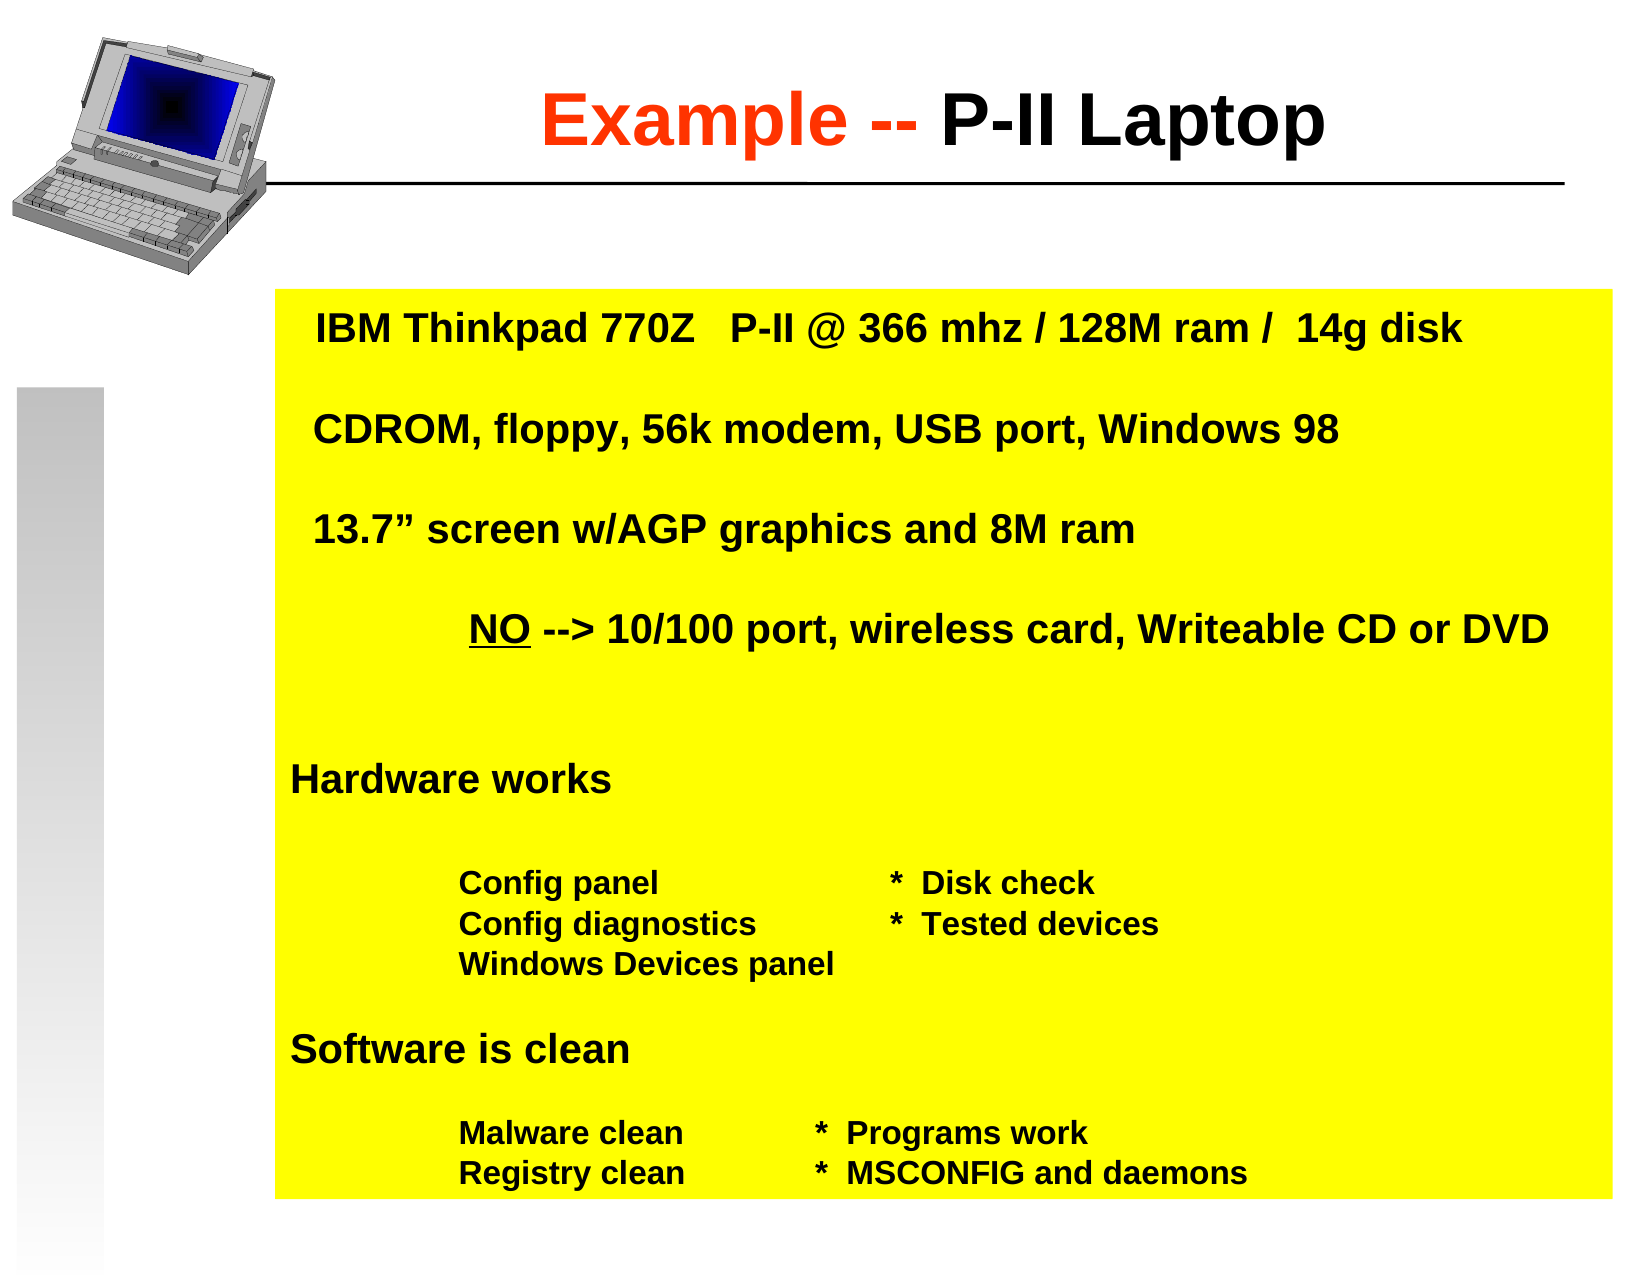

Example -- P-II Laptop
 IBM Thinkpad 770Z P-II @ 366 mhz / 128M ram / 14g disk
 CDROM, floppy, 56k modem, USB port, Windows 98
 13.7” screen w/AGP graphics and 8M ram
 	 NO --> 10/100 port, wireless card, Writeable CD or DVD
Hardware works
 Config panel 			* Disk check
 Config diagnostics	 	* Tested devices
 Windows Devices panel
Software is clean
 Malware clean		* Programs work
 Registry clean 		* MSCONFIG and daemons